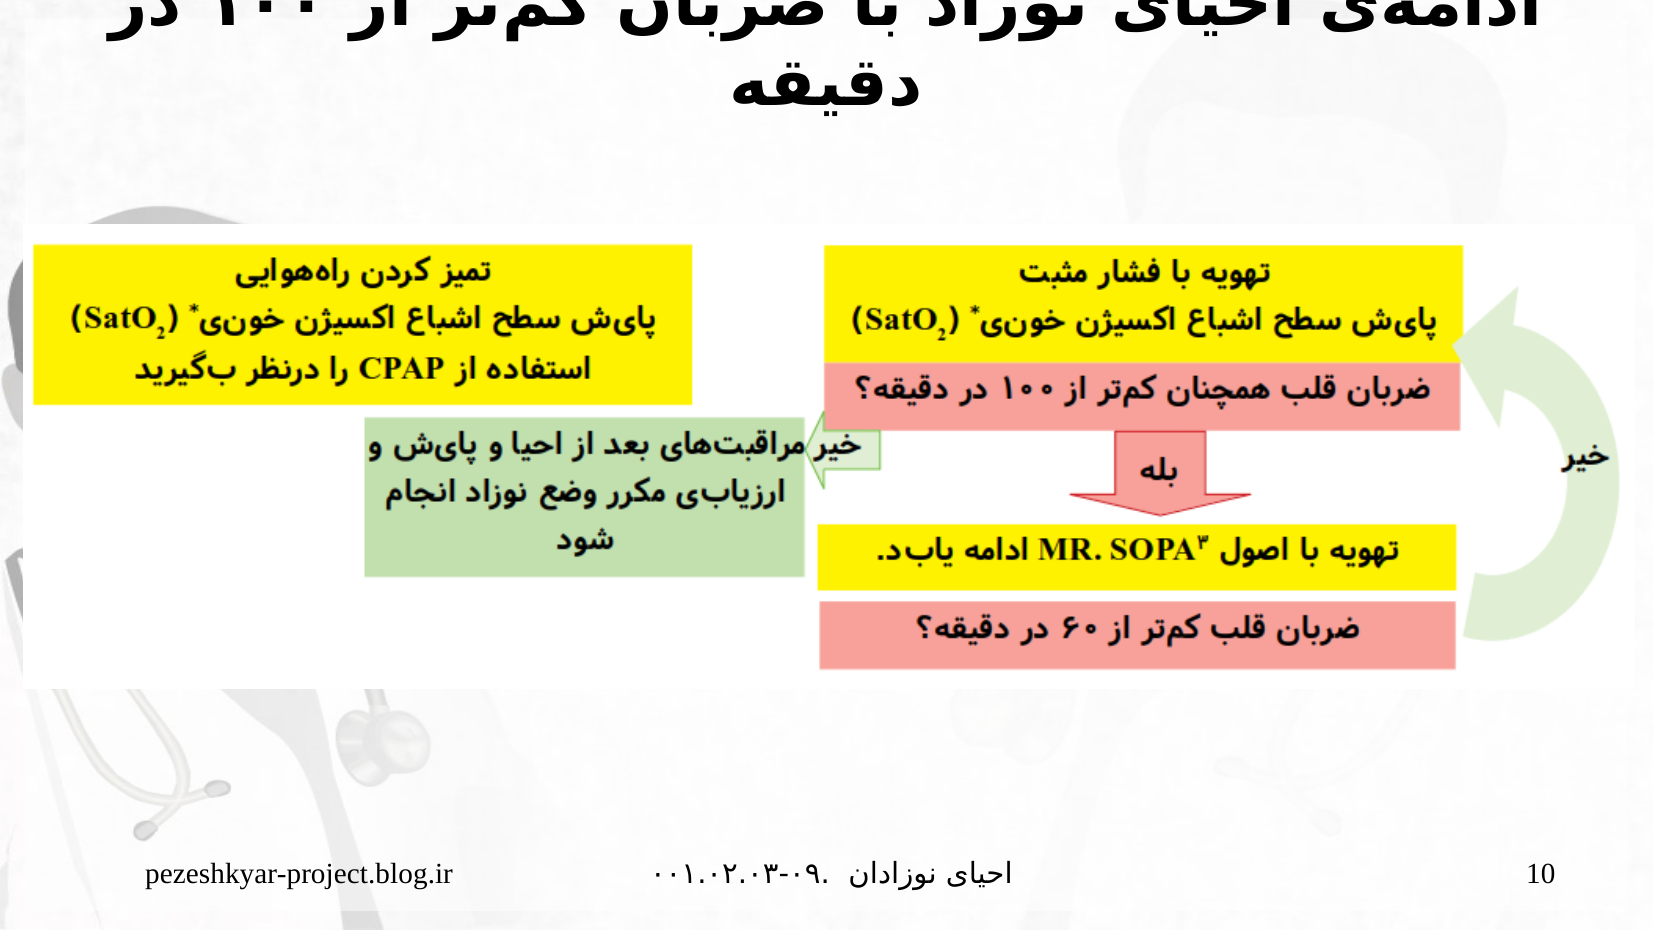

# ادامه‌ی احیای نوزاد با ضربان کم‌تر از ۱۰۰ در دقیقه
pezeshkyar-project.blog.ir
۰۰۱.۰۲.۰۳-۰۹. احیای نوزادان
10